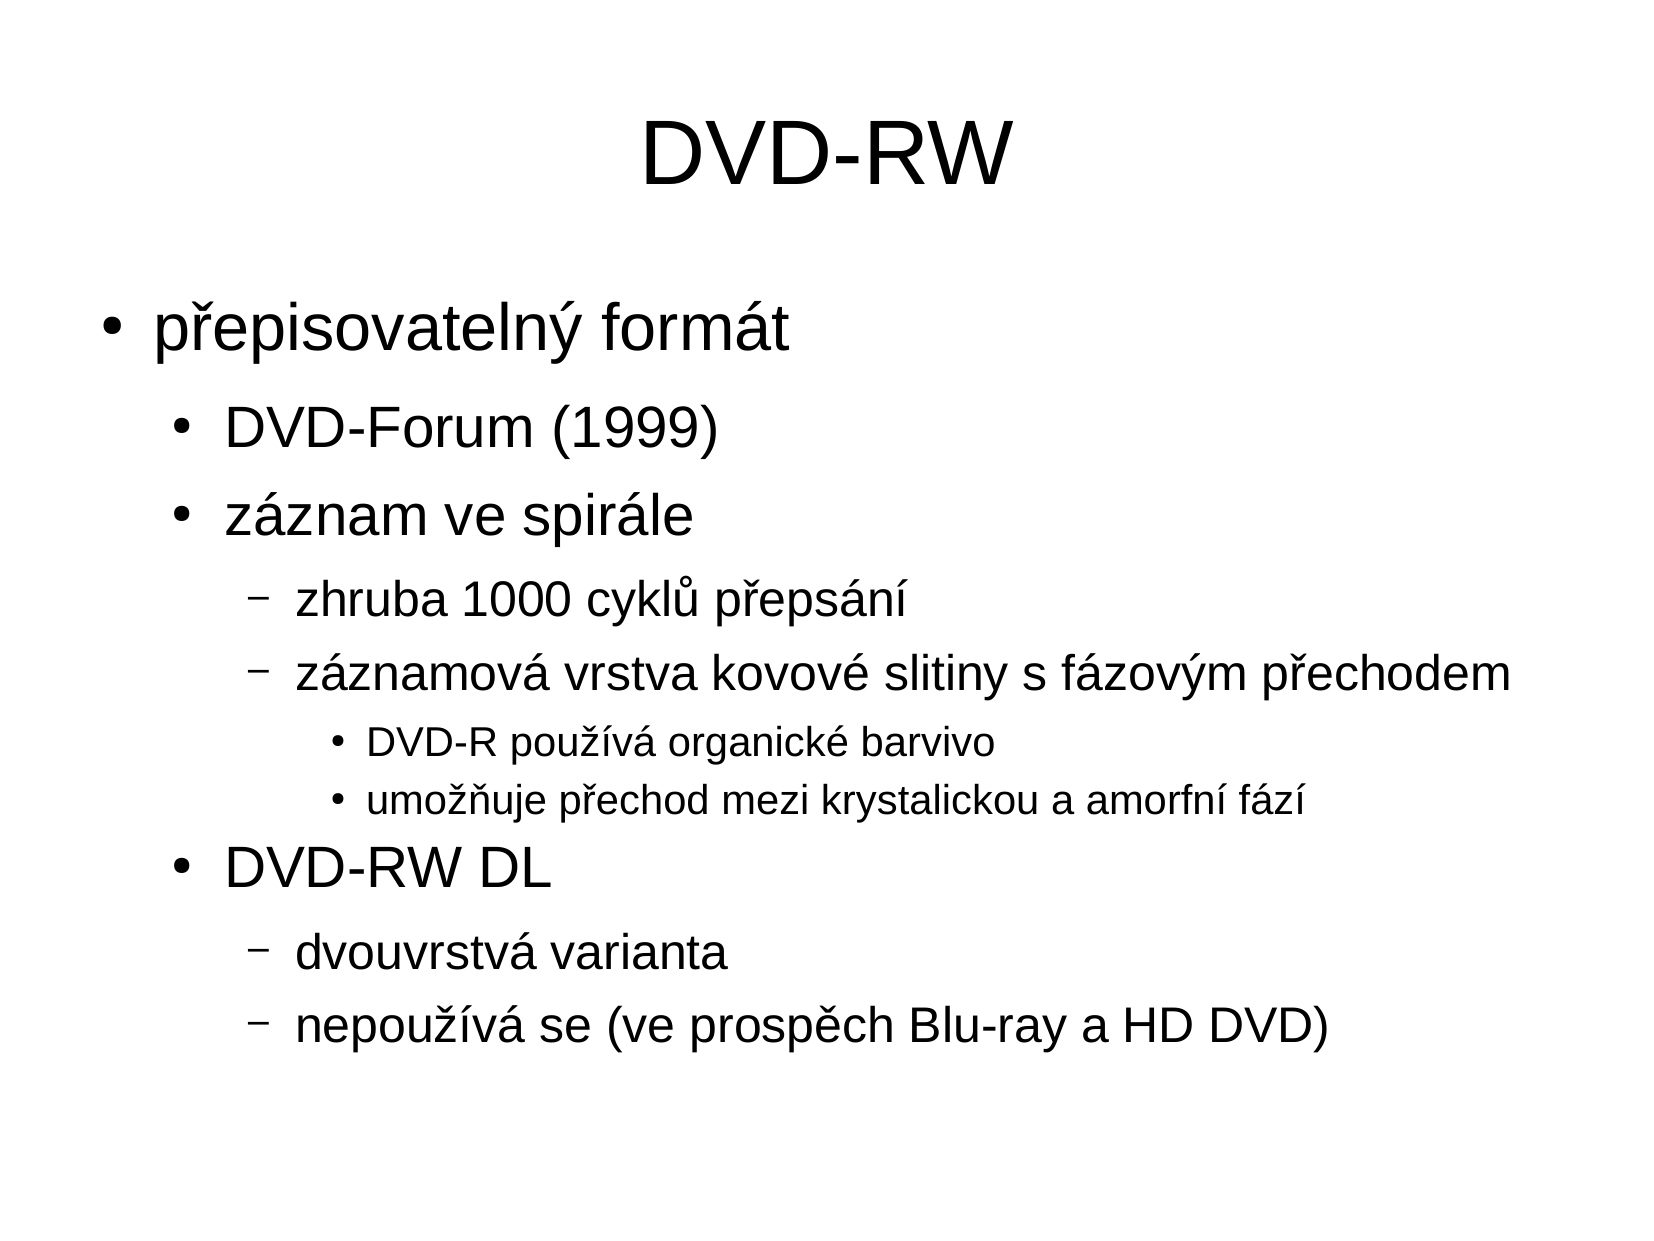

# DVD-RW
přepisovatelný formát
DVD-Forum (1999)
záznam ve spirále
zhruba 1000 cyklů přepsání
záznamová vrstva kovové slitiny s fázovým přechodem
DVD-R používá organické barvivo
umožňuje přechod mezi krystalickou a amorfní fází
DVD-RW DL
dvouvrstvá varianta
nepoužívá se (ve prospěch Blu-ray a HD DVD)